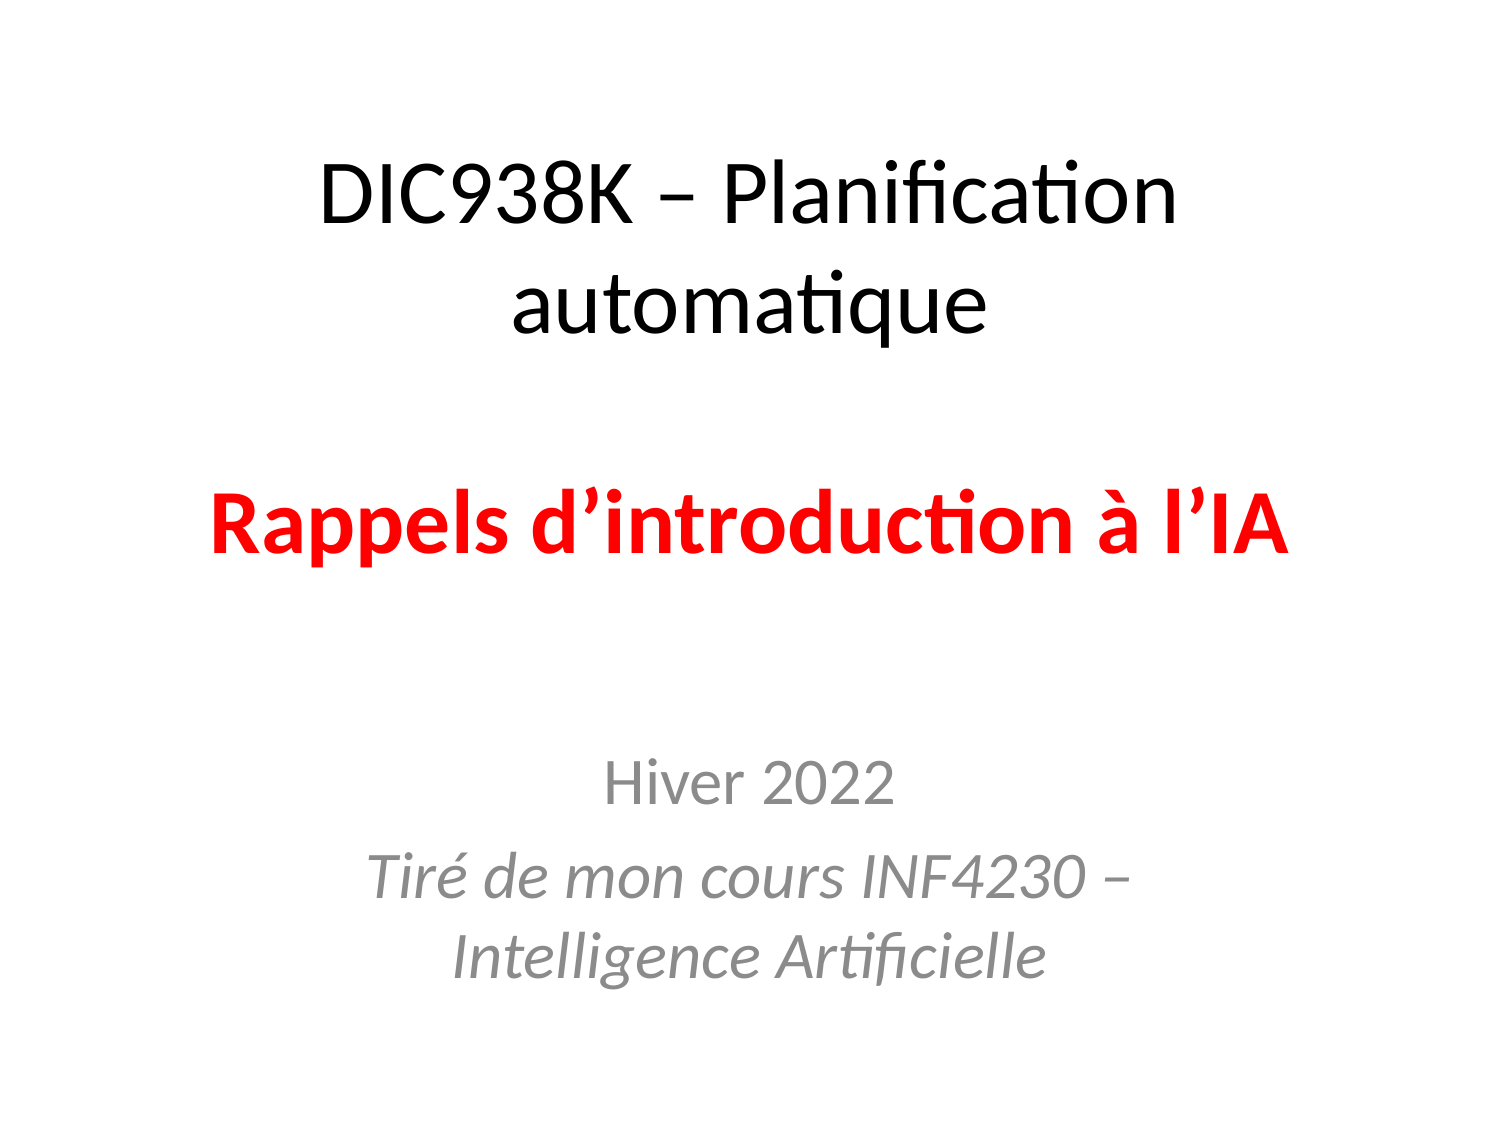

# DIC938K – Planification automatique Rappels d’introduction à l’IA
Hiver 2022
Tiré de mon cours INF4230 – Intelligence Artificielle